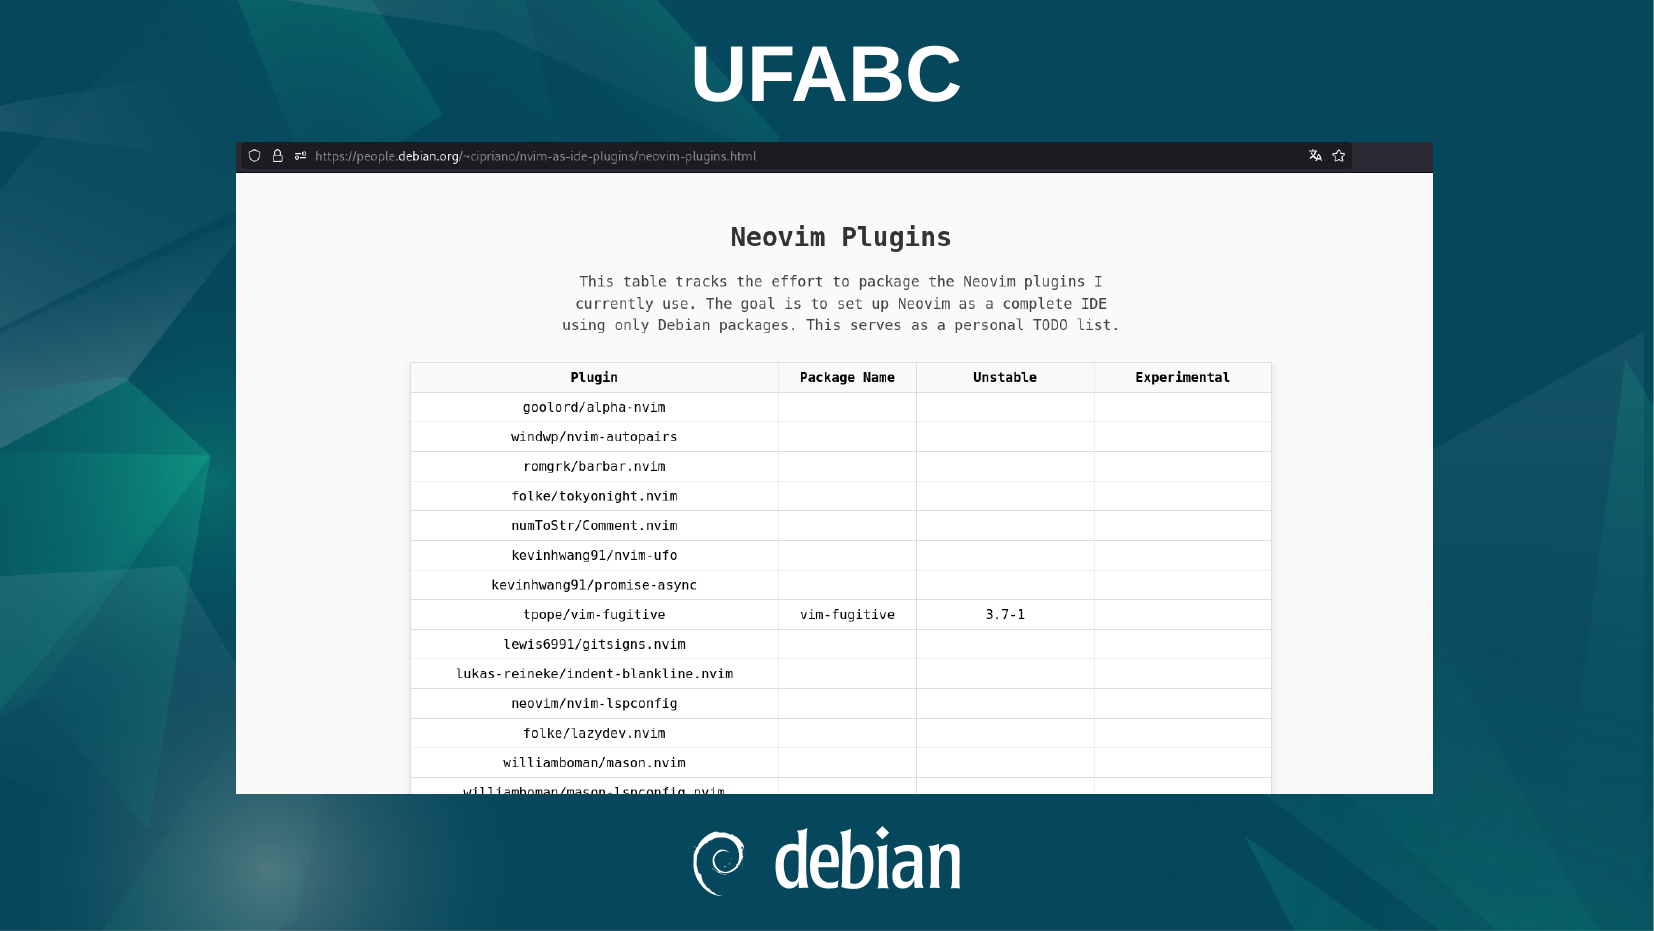

UFABC
# Body 3 – 18pt, centered or justified